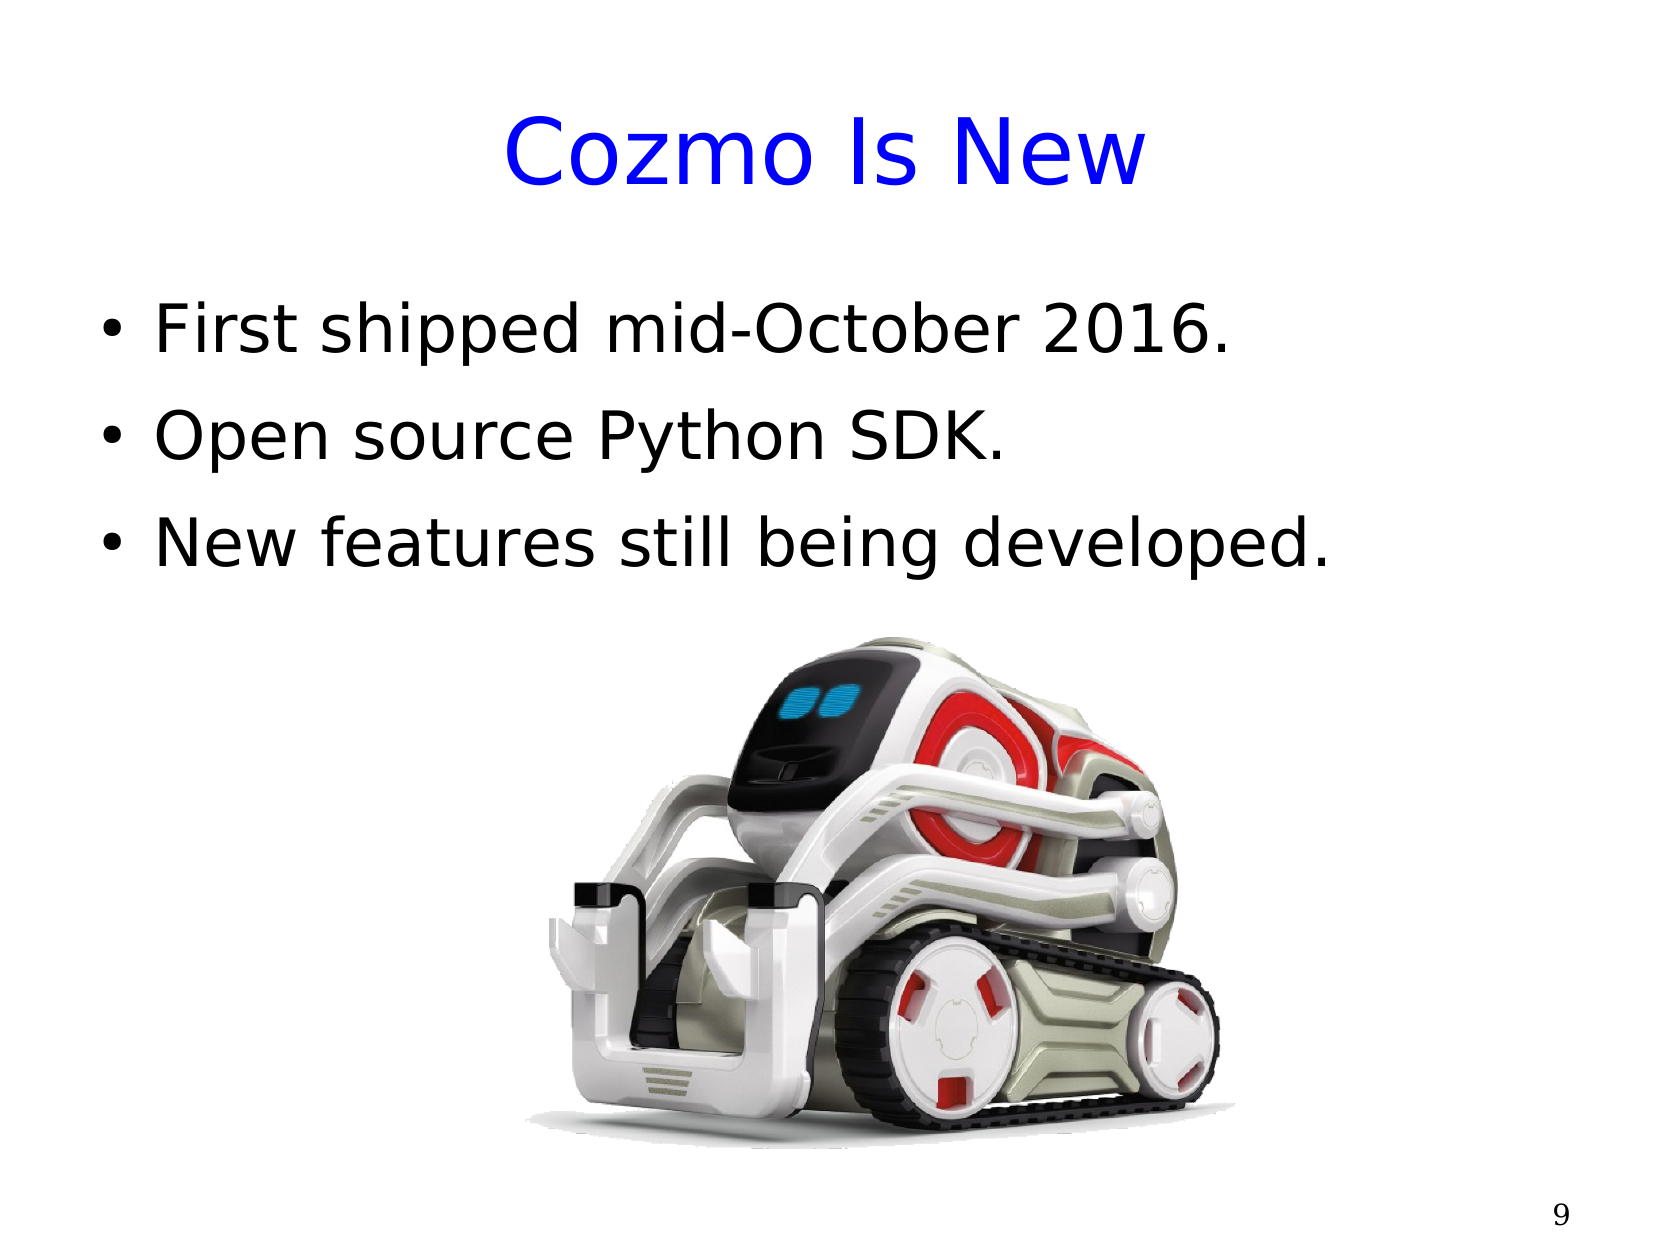

# Cozmo Is New
First shipped mid-October 2016.
Open source Python SDK.
New features still being developed.
9